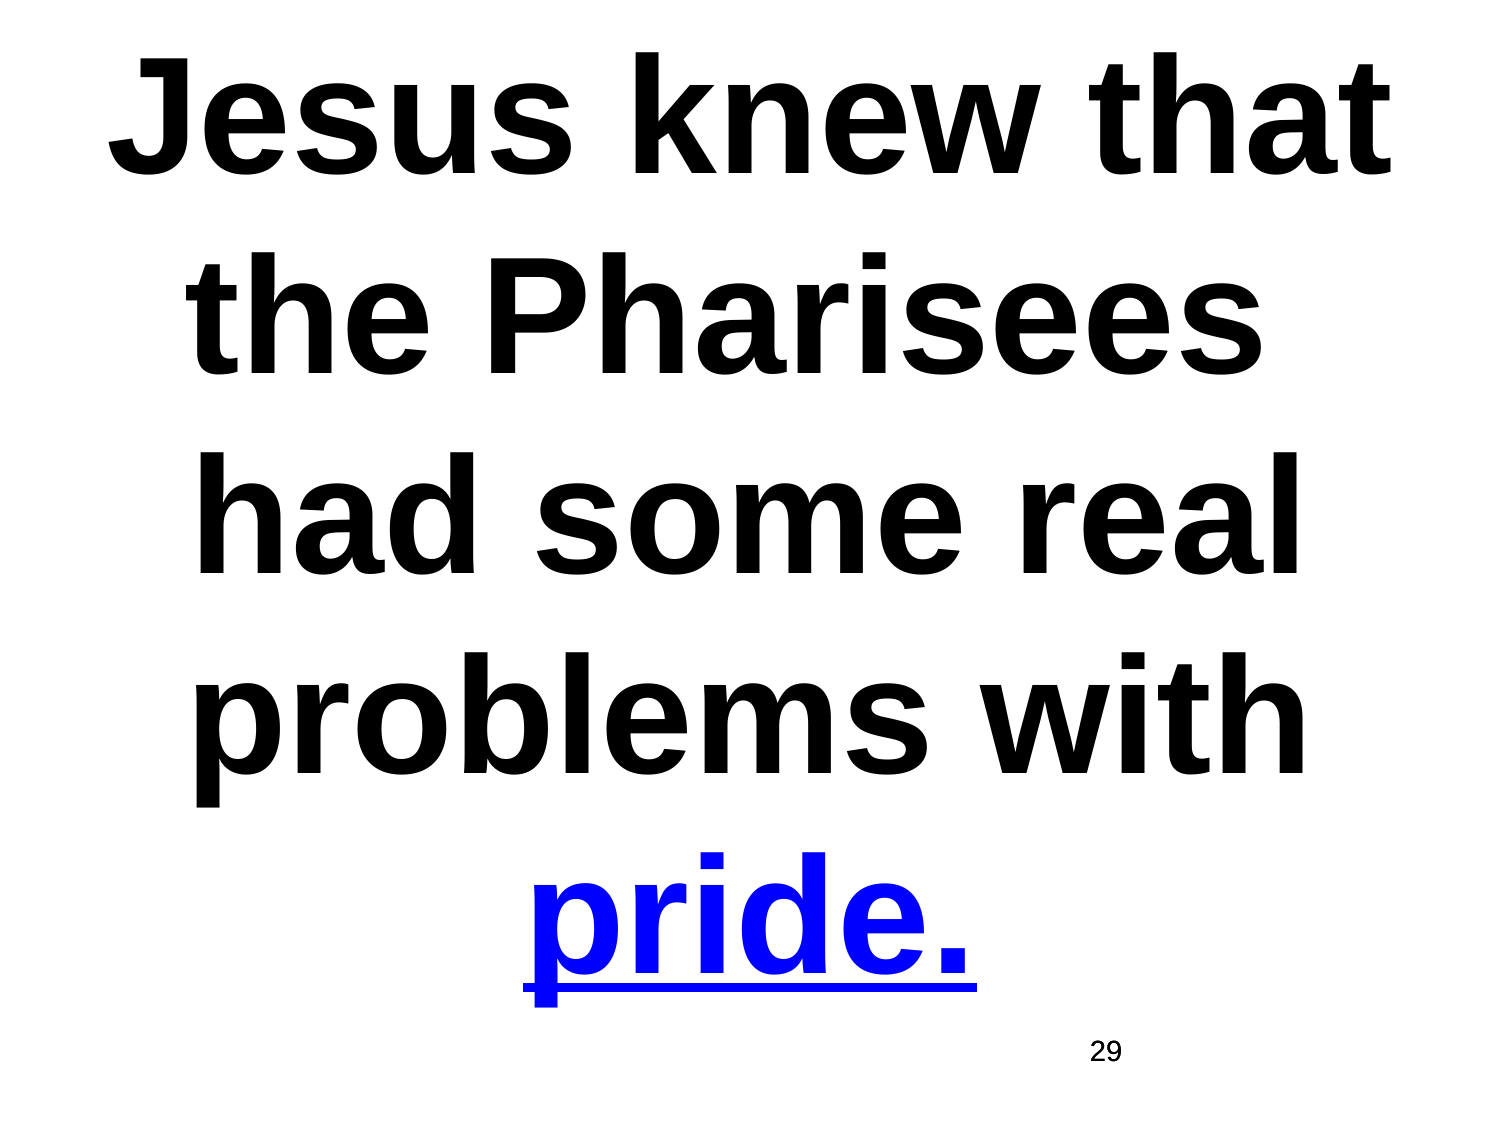

Jesus knew that the Pharisees
had some real problems with pride.
29